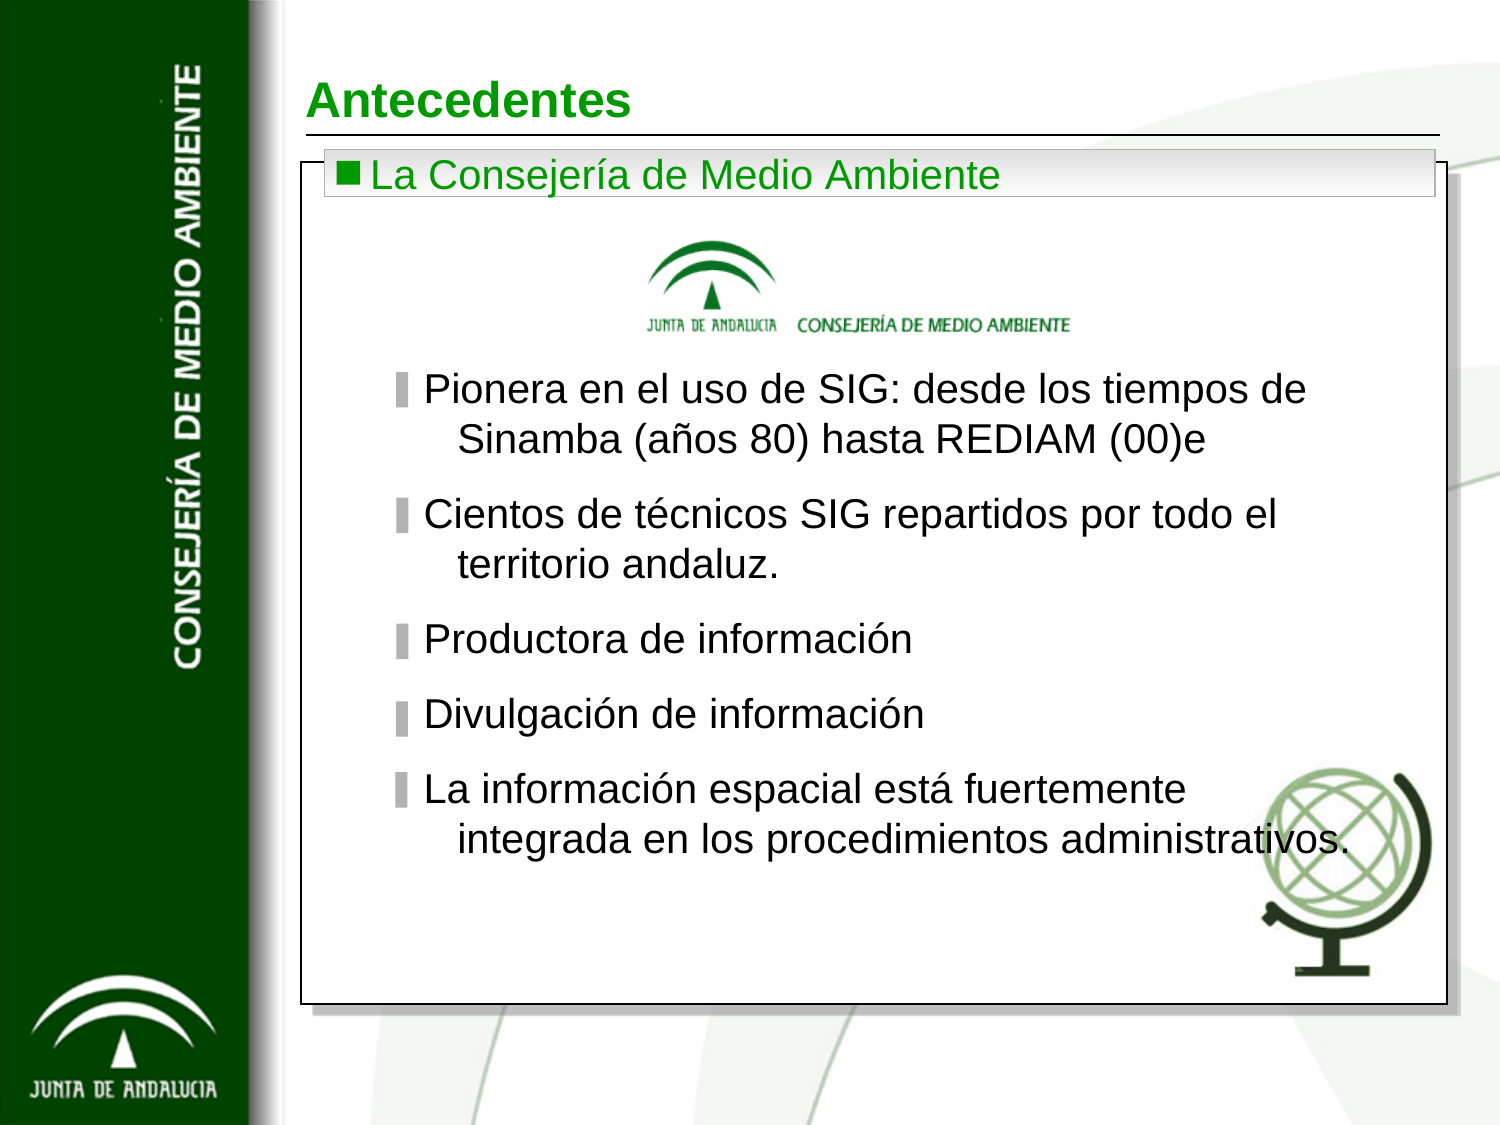

Antecedentes
La Consejería de Medio Ambiente
Pionera en el uso de SIG: desde los tiempos de Sinamba (años 80) hasta REDIAM (00)e
Cientos de técnicos SIG repartidos por todo el territorio andaluz.
Productora de información
Divulgación de información
La información espacial está fuertemente integrada en los procedimientos administrativos.